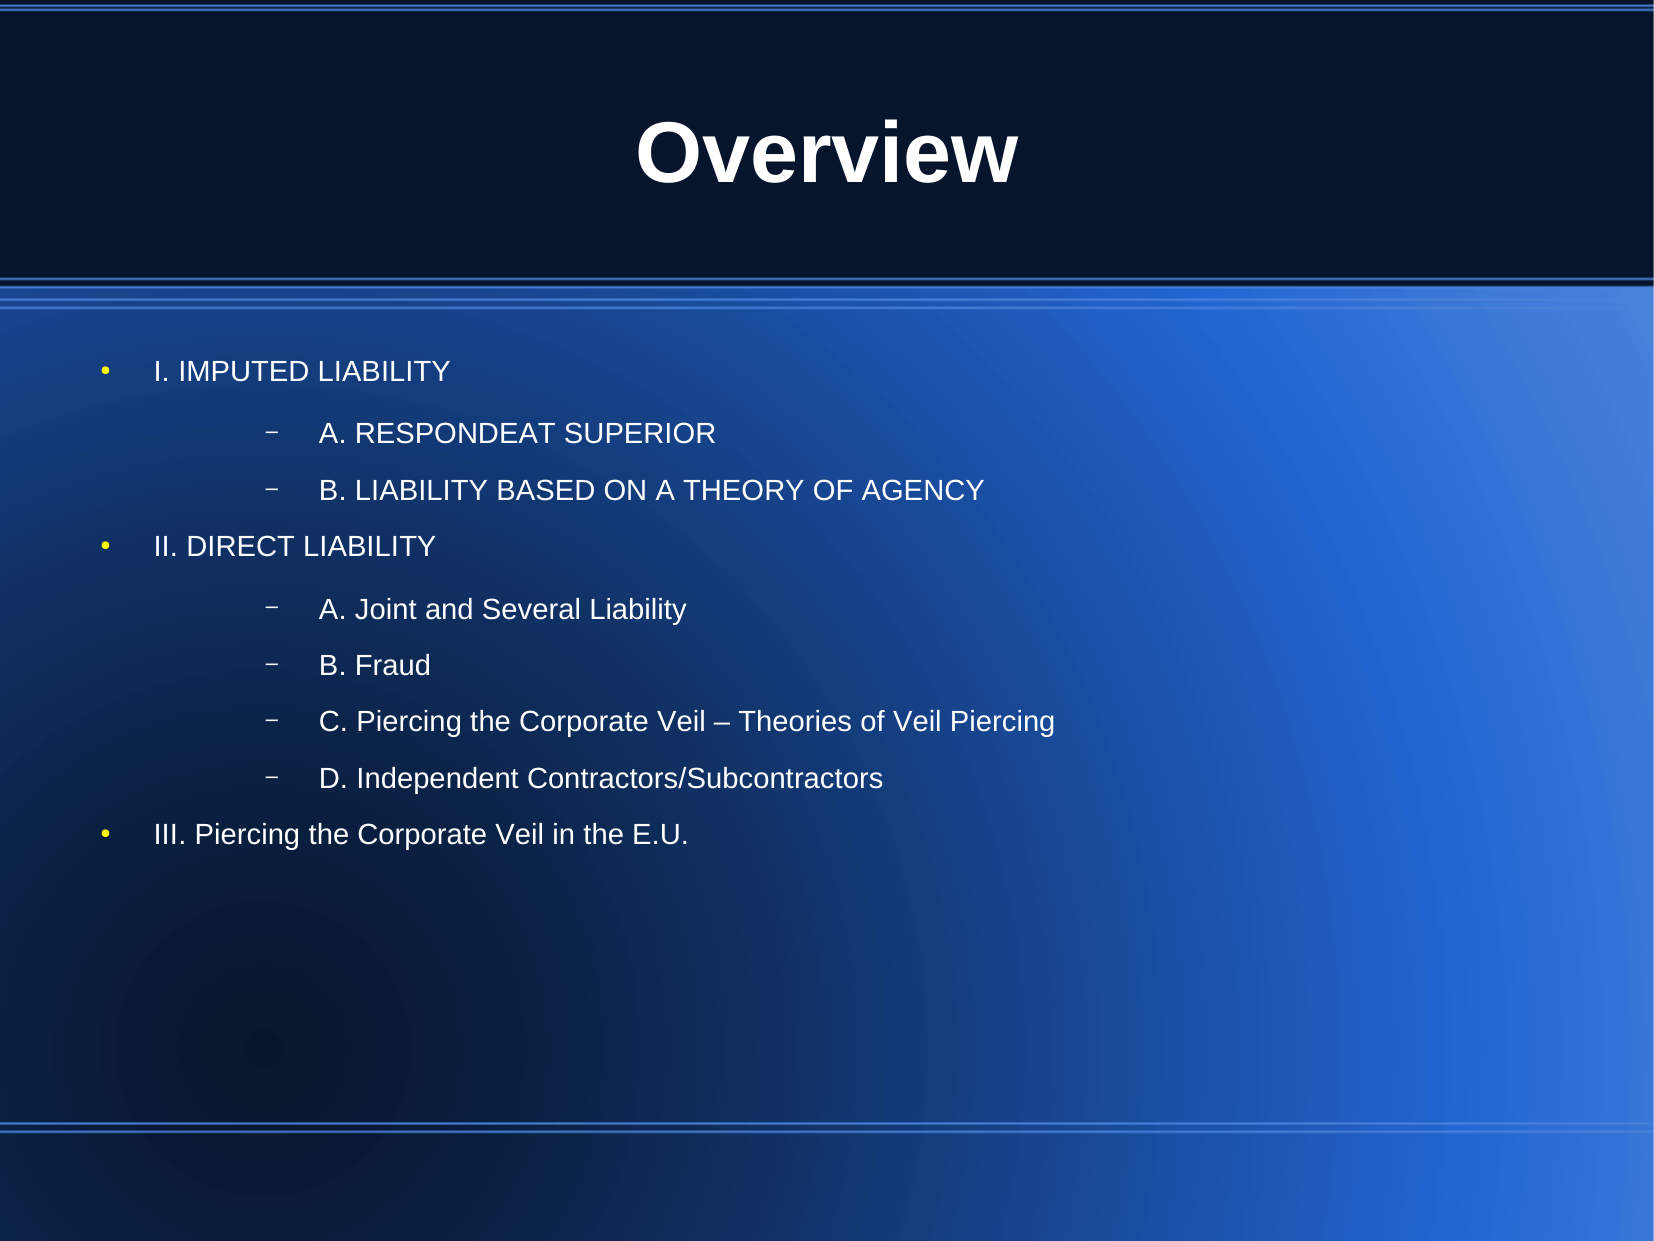

# Overview
I. IMPUTED LIABILITY
A. RESPONDEAT SUPERIOR
B. LIABILITY BASED ON A THEORY OF AGENCY
II. DIRECT LIABILITY
A. Joint and Several Liability
B. Fraud
C. Piercing the Corporate Veil – Theories of Veil Piercing
D. Independent Contractors/Subcontractors
III. Piercing the Corporate Veil in the E.U.